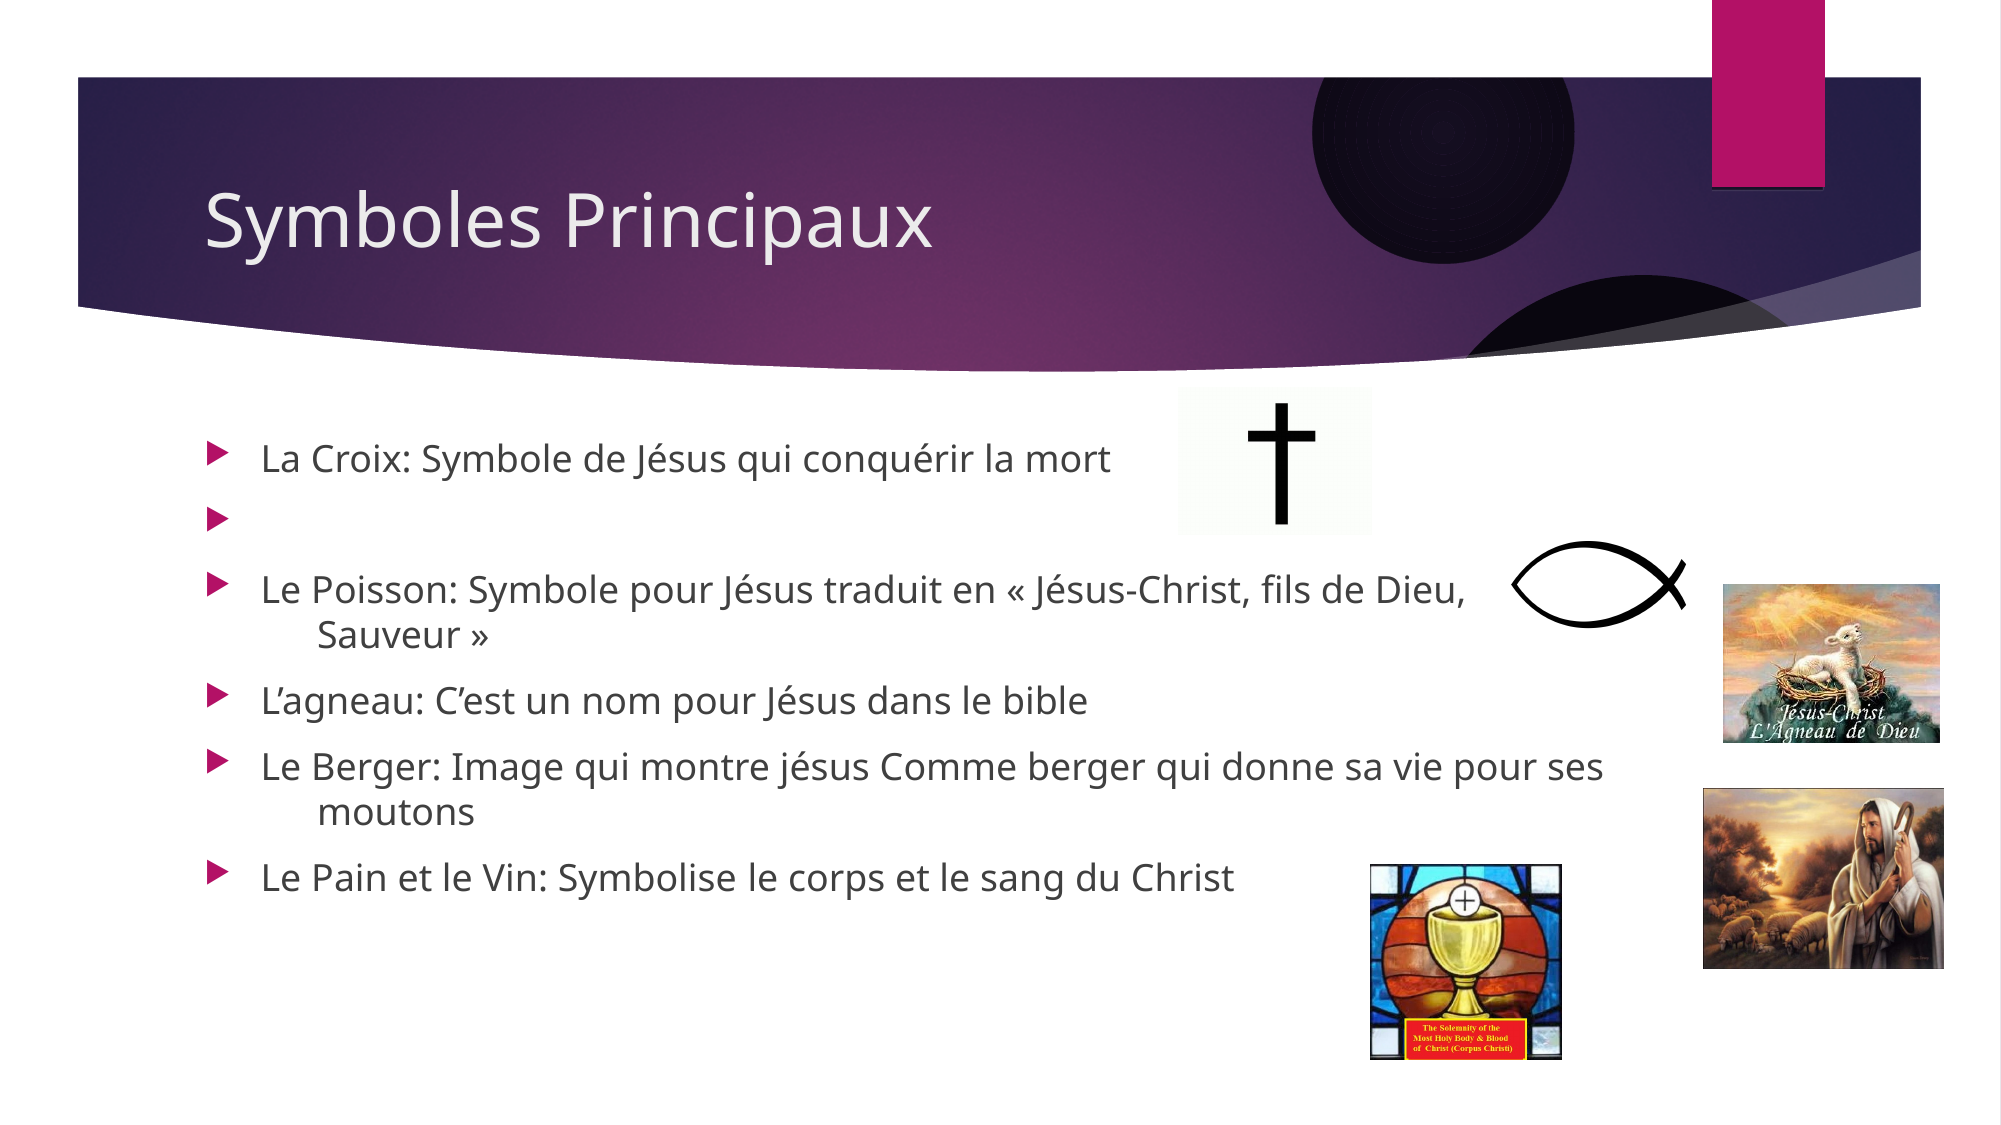

# Symboles Principaux
La Croix: Symbole de Jésus qui conquérir la mort
Le Poisson: Symbole pour Jésus traduit en « Jésus-Christ, fils de Dieu, Sauveur »
L’agneau: C’est un nom pour Jésus dans le bible
Le Berger: Image qui montre jésus Comme berger qui donne sa vie pour ses moutons
Le Pain et le Vin: Symbolise le corps et le sang du Christ